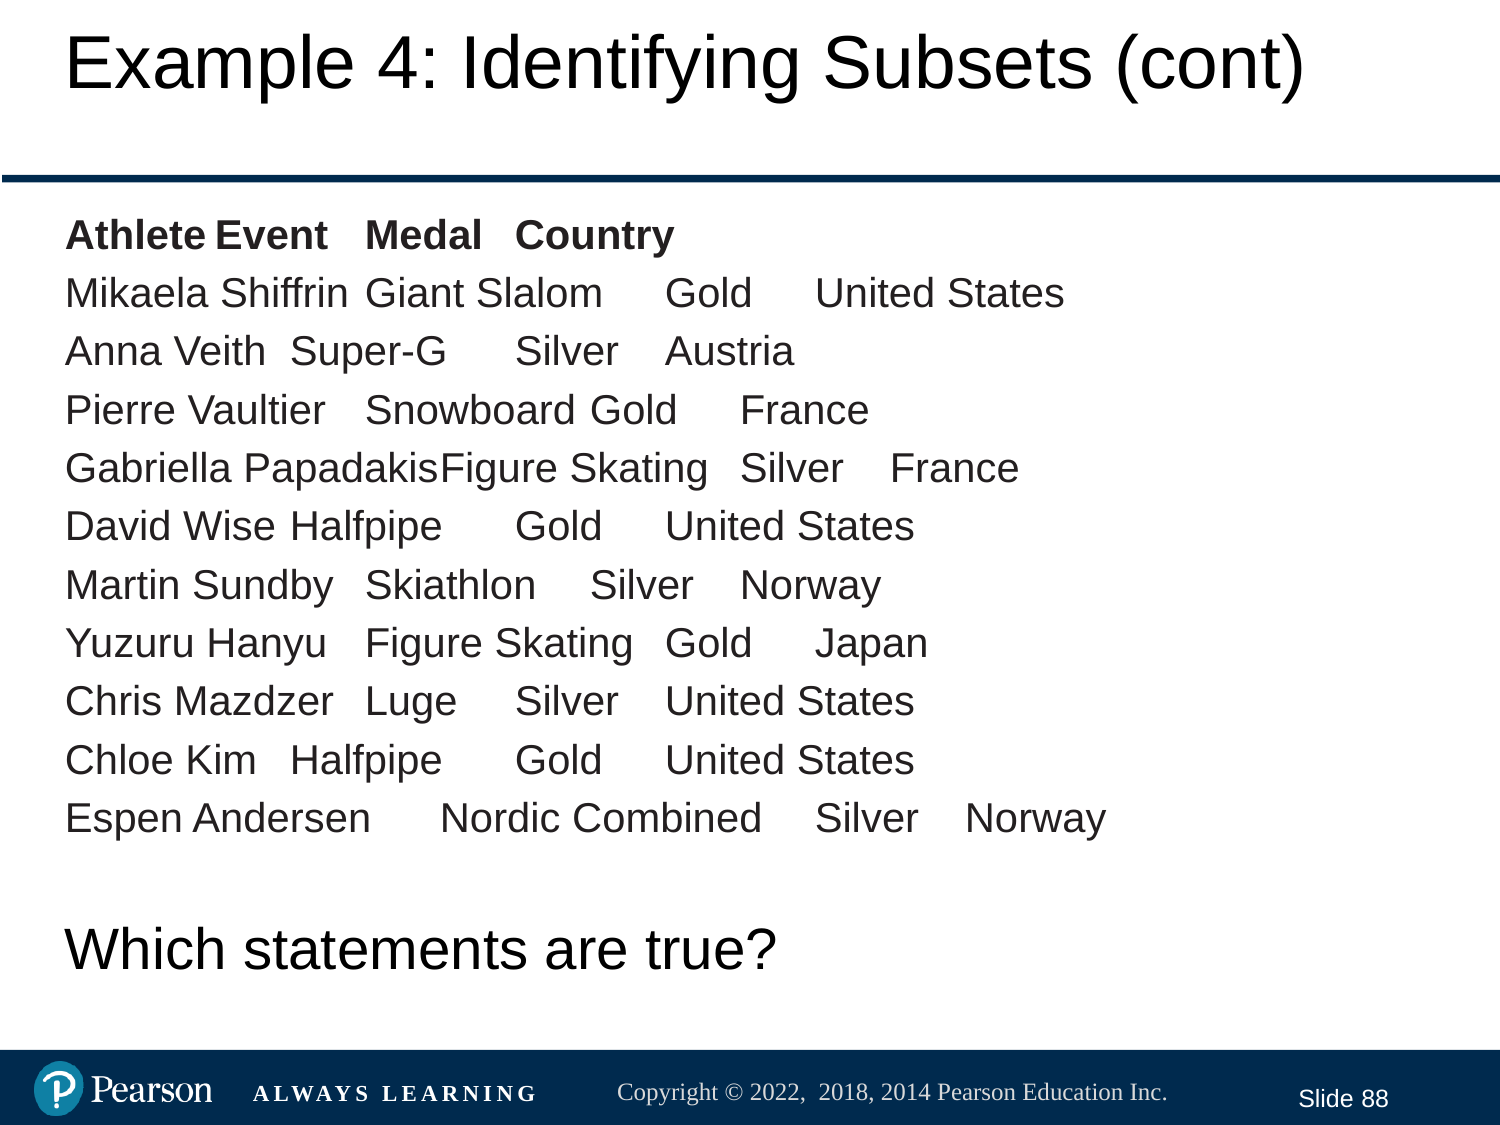

# Example 4: Identifying Subsets (cont)
Athlete	Event	Medal	Country
Mikaela Shiffrin	Giant Slalom	Gold	United States
Anna Veith	Super-G	Silver	Austria
Pierre Vaultier	Snowboard	Gold	France
Gabriella Papadakis	Figure Skating	Silver	France
David Wise	Halfpipe	Gold	United States
Martin Sundby	Skiathlon	Silver	Norway
Yuzuru Hanyu	Figure Skating	Gold	Japan
Chris Mazdzer	Luge	Silver	United States
Chloe Kim	Halfpipe	Gold	United States
Espen Andersen	Nordic Combined	Silver	Norway
Which statements are true?